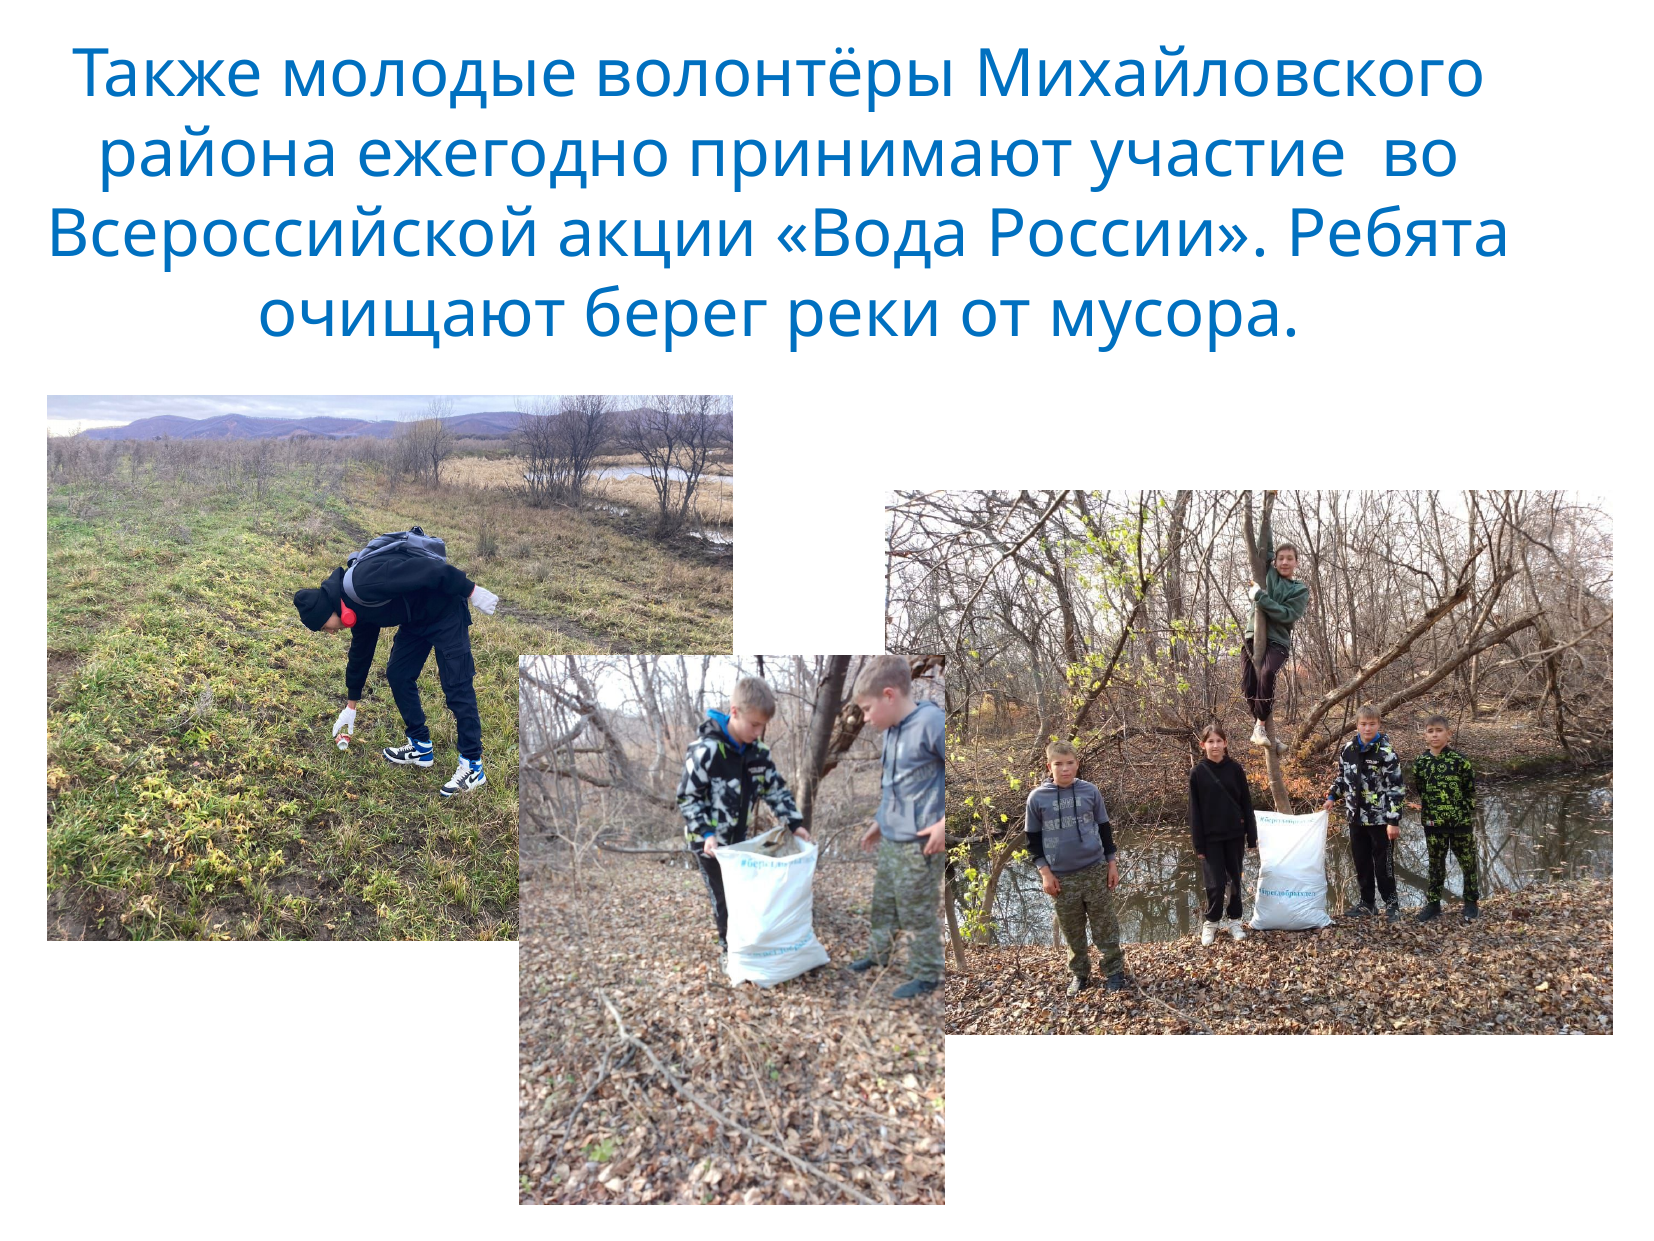

# Также молодые волонтёры Михайловского района ежегодно принимают участие во Всероссийской акции «Вода России». Ребята очищают берег реки от мусора.